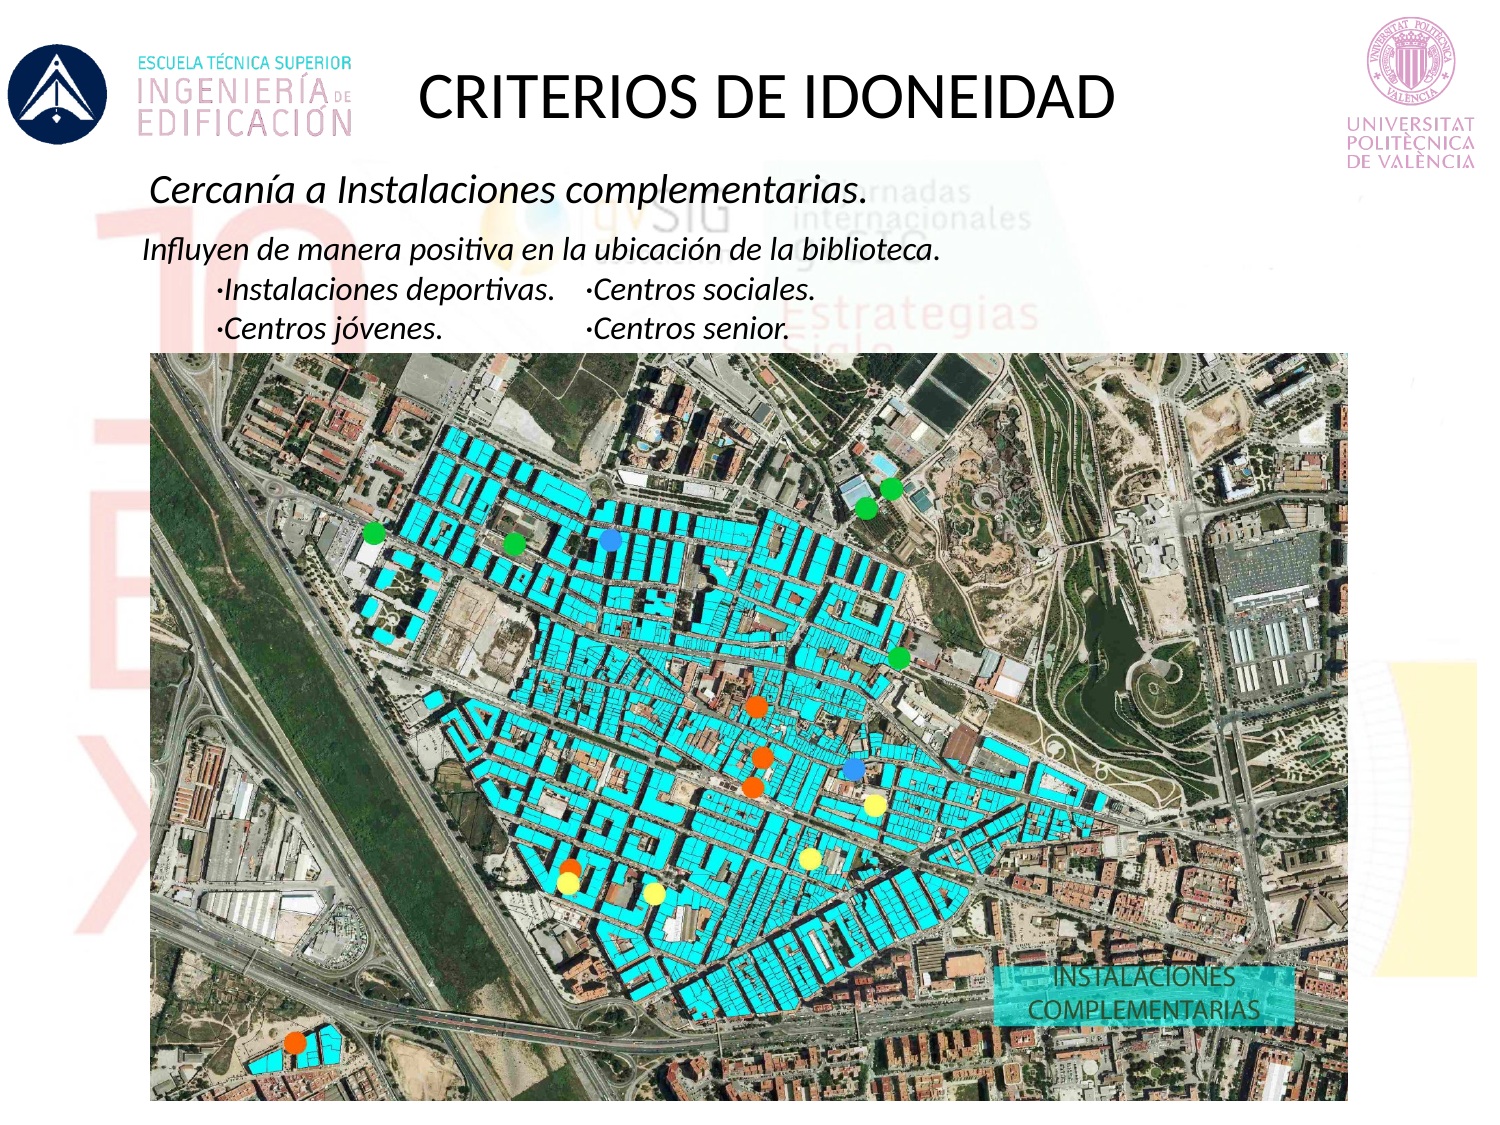

CRITERIOS DE IDONEIDAD
#
	 Cercanía a Instalaciones complementarias.
Influyen de manera positiva en la ubicación de la biblioteca.
	·Instalaciones deportivas.	·Centros sociales.
	·Centros jóvenes.		·Centros senior.